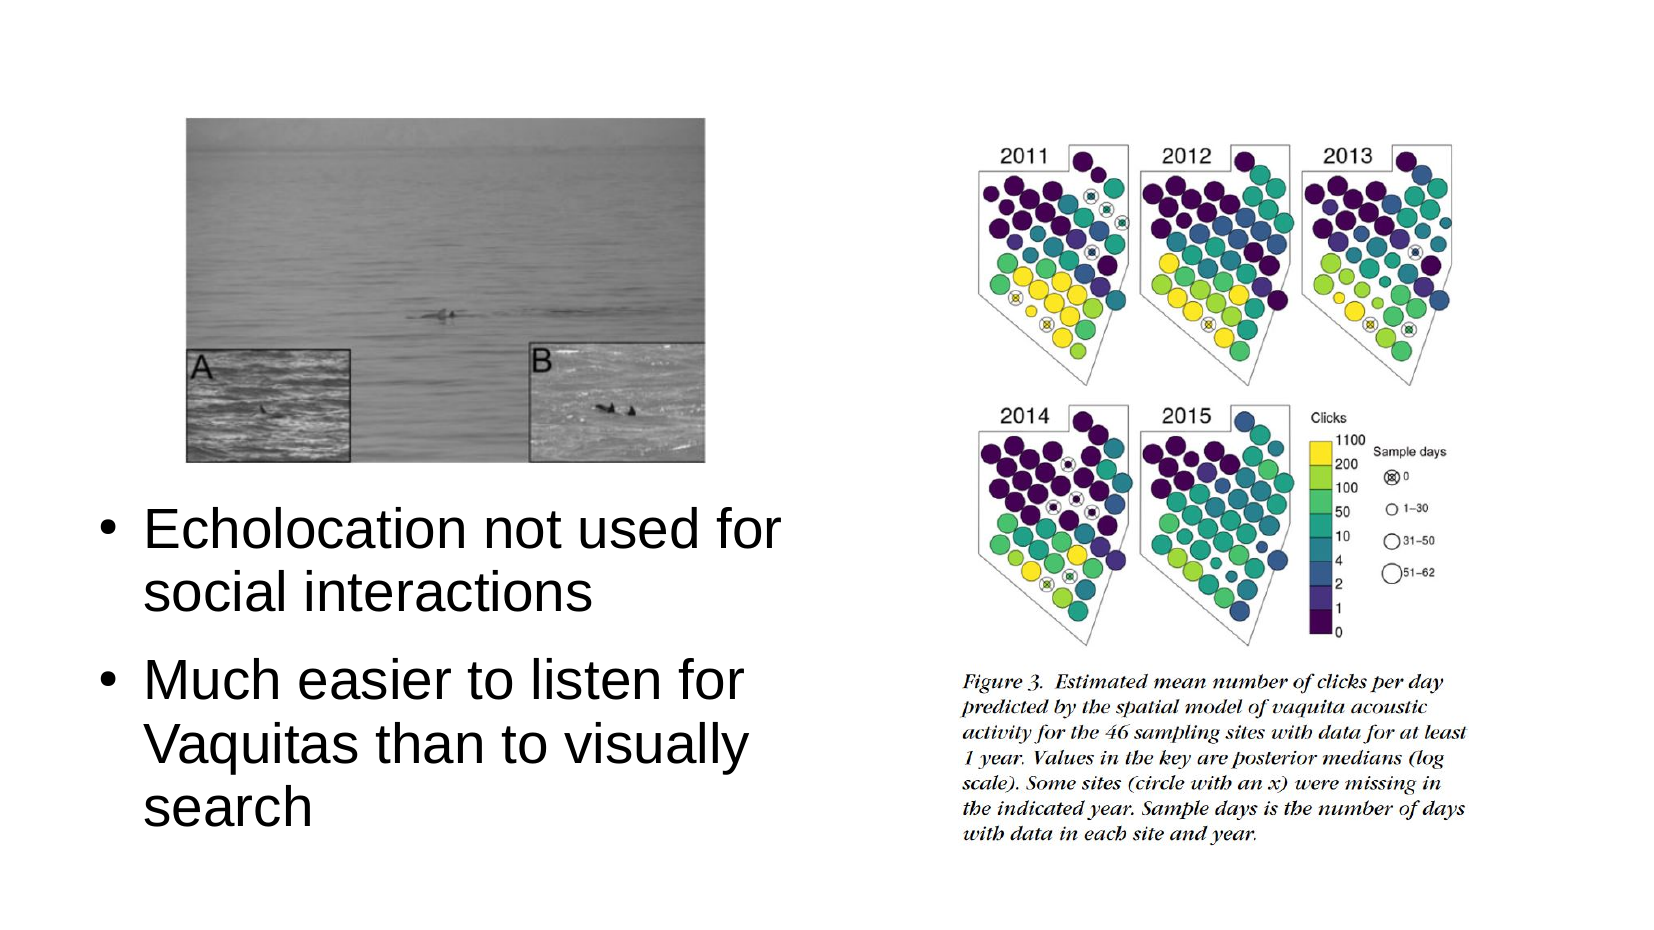

# Echolocation not used for social interactions
Much easier to listen for Vaquitas than to visually search